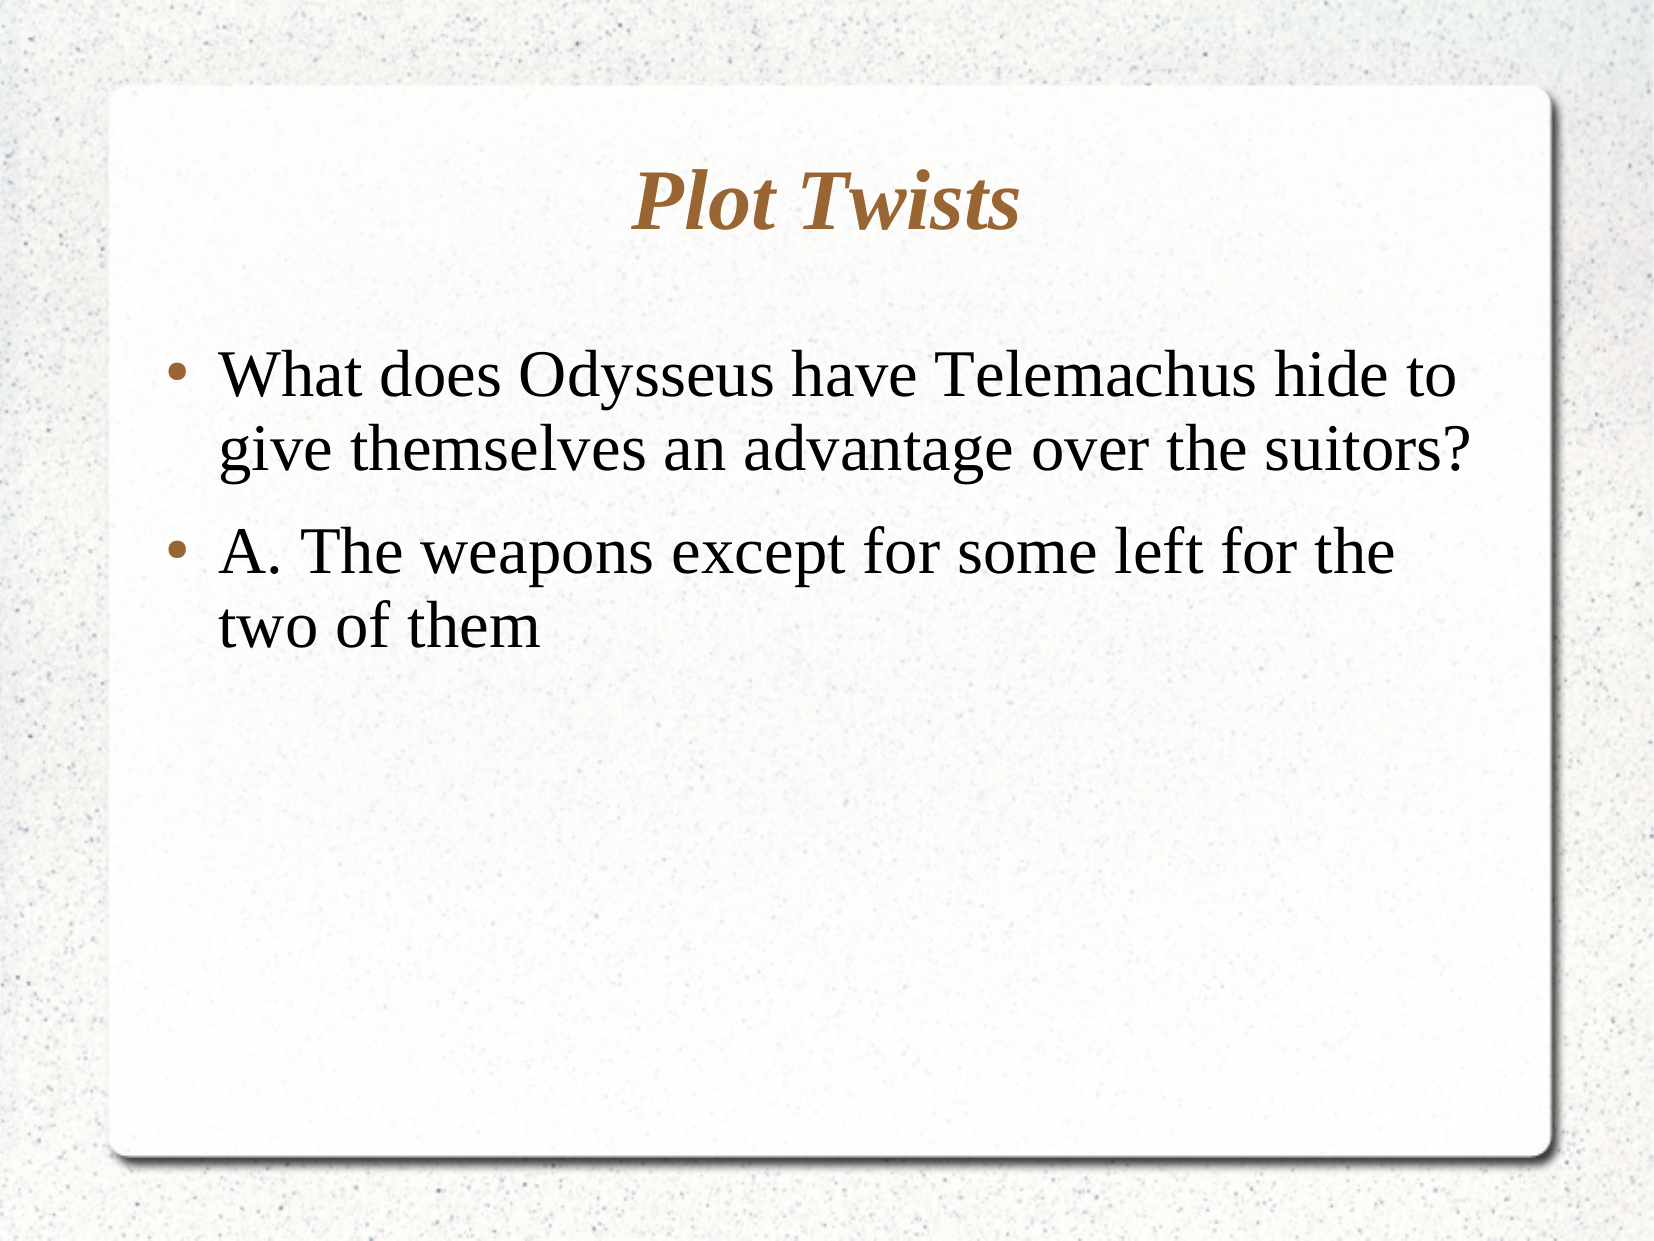

# Plot Twists
What does Odysseus have Telemachus hide to give themselves an advantage over the suitors?
A. The weapons except for some left for the two of them